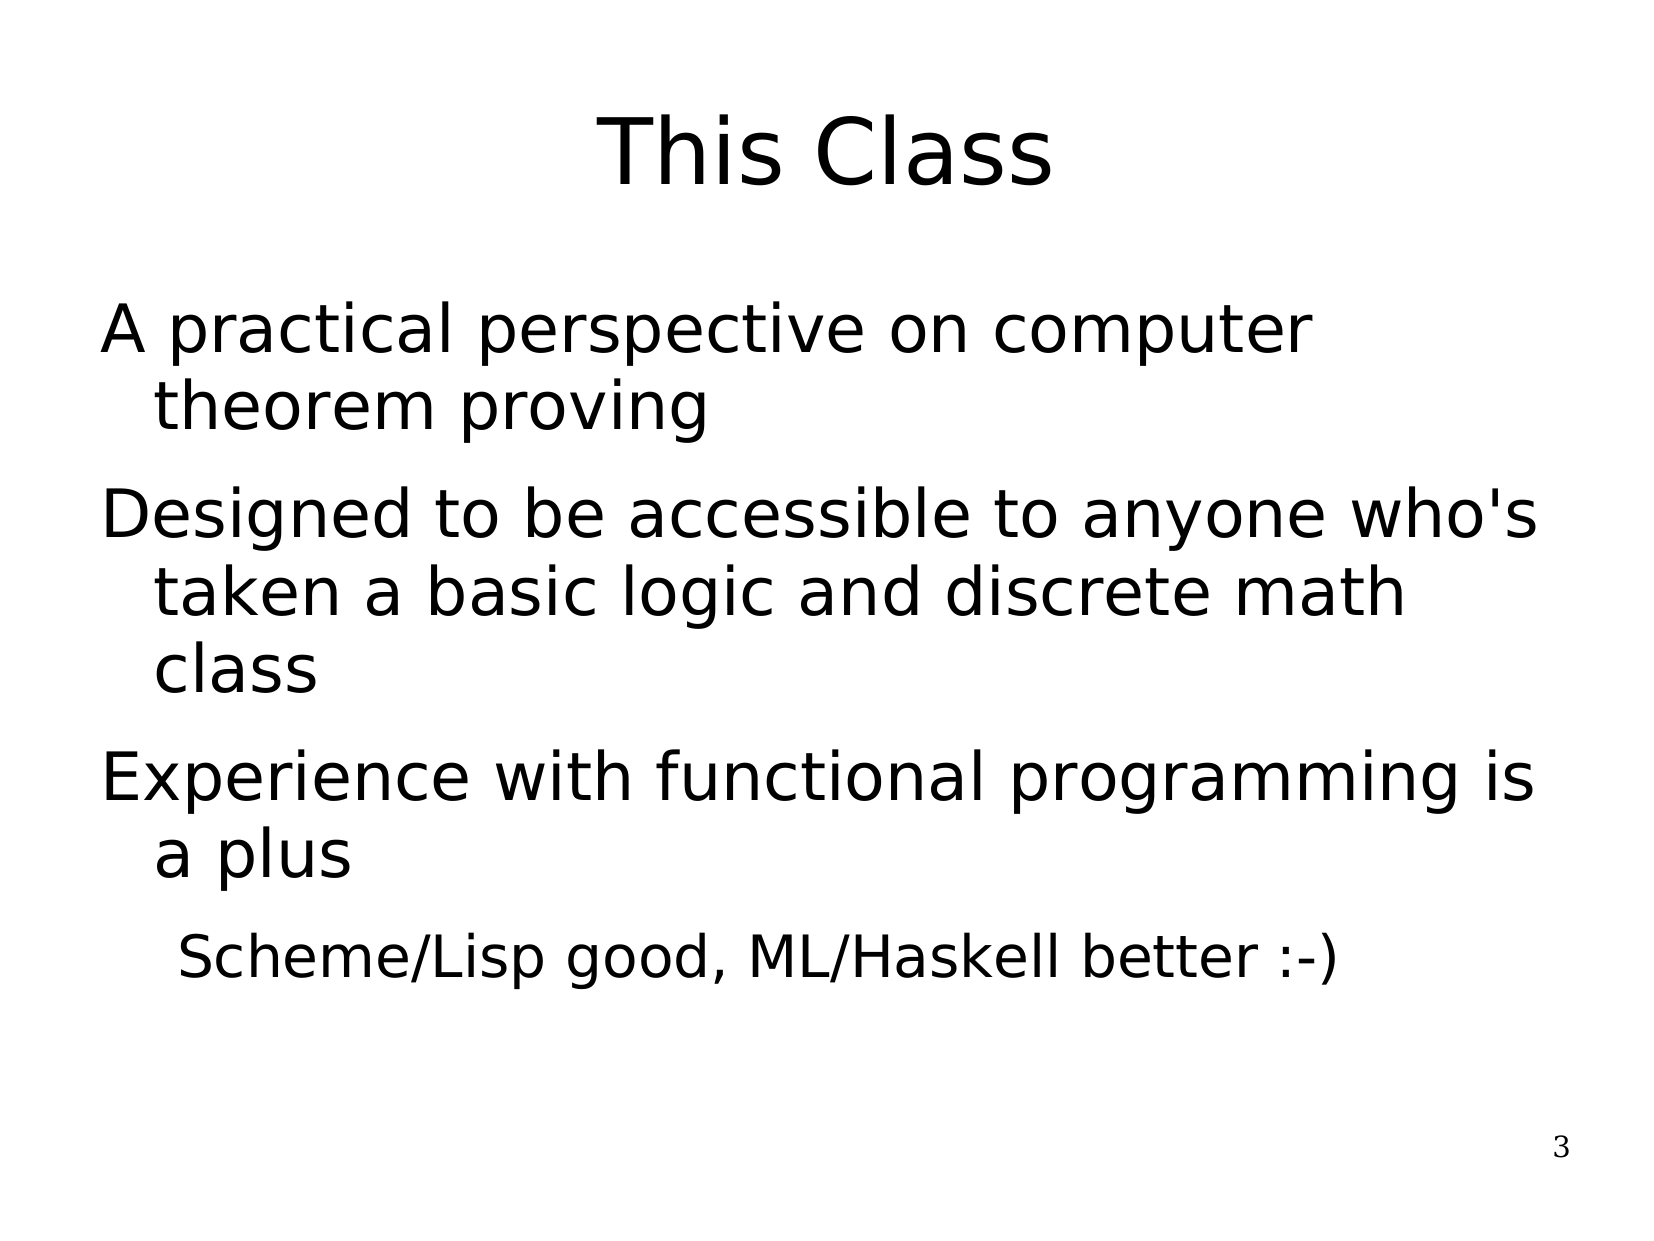

# This Class
A practical perspective on computer theorem proving
Designed to be accessible to anyone who's taken a basic logic and discrete math class
Experience with functional programming is a plus
Scheme/Lisp good, ML/Haskell better :-)
3